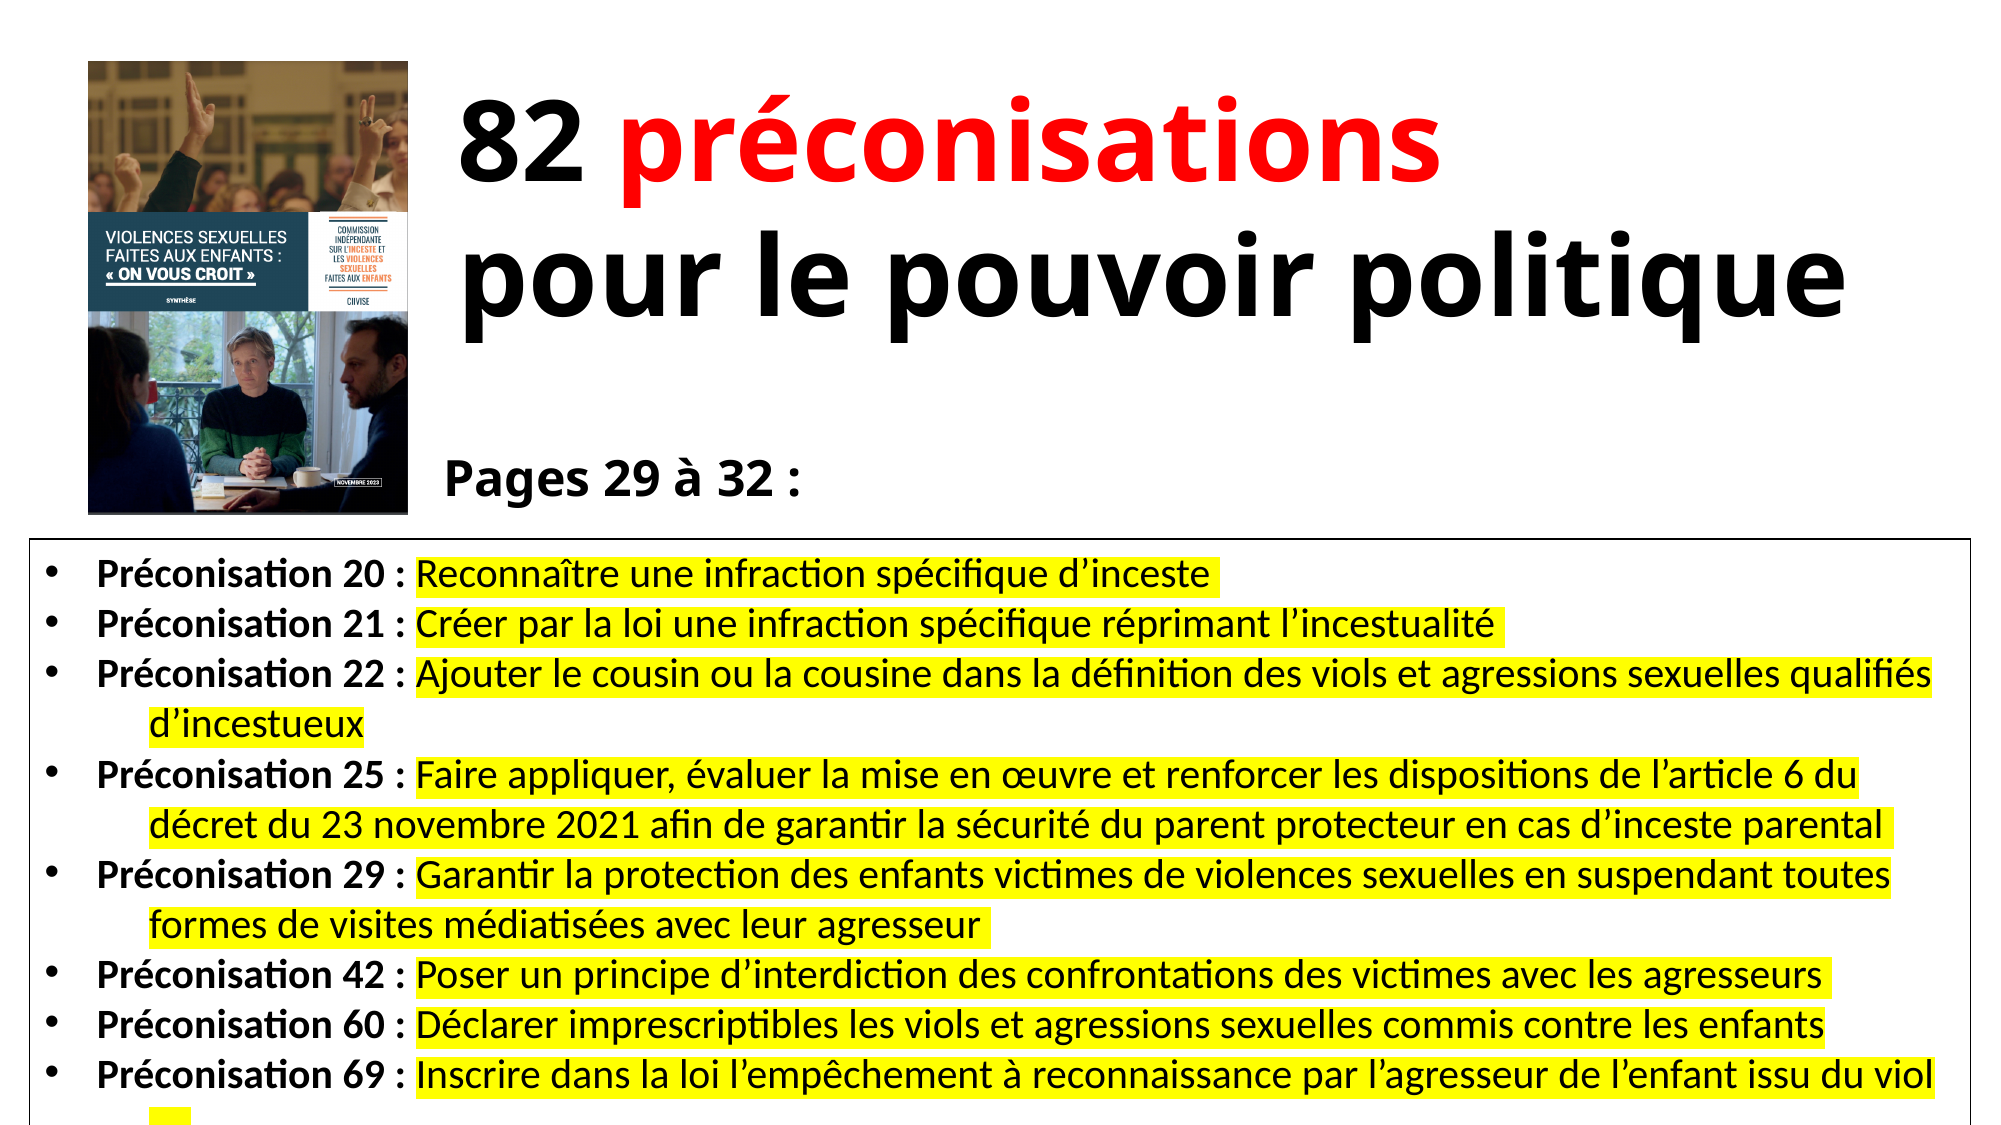

82 préconisations
pour le pouvoir politique
Pages 29 à 32 :
Préconisation 20 : Reconnaître une infraction spécifique d’inceste
Préconisation 21 : Créer par la loi une infraction spécifique réprimant l’incestualité
Préconisation 22 : Ajouter le cousin ou la cousine dans la définition des viols et agressions sexuelles qualifiés d’incestueux
Préconisation 25 : Faire appliquer, évaluer la mise en œuvre et renforcer les dispositions de l’article 6 du décret du 23 novembre 2021 afin de garantir la sécurité du parent protecteur en cas d’inceste parental
Préconisation 29 : Garantir la protection des enfants victimes de violences sexuelles en suspendant toutes formes de visites médiatisées avec leur agresseur
Préconisation 42 : Poser un principe d’interdiction des confrontations des victimes avec les agresseurs
Préconisation 60 : Déclarer imprescriptibles les viols et agressions sexuelles commis contre les enfants
Préconisation 69 : Inscrire dans la loi l’empêchement à reconnaissance par l’agresseur de l’enfant issu du viol